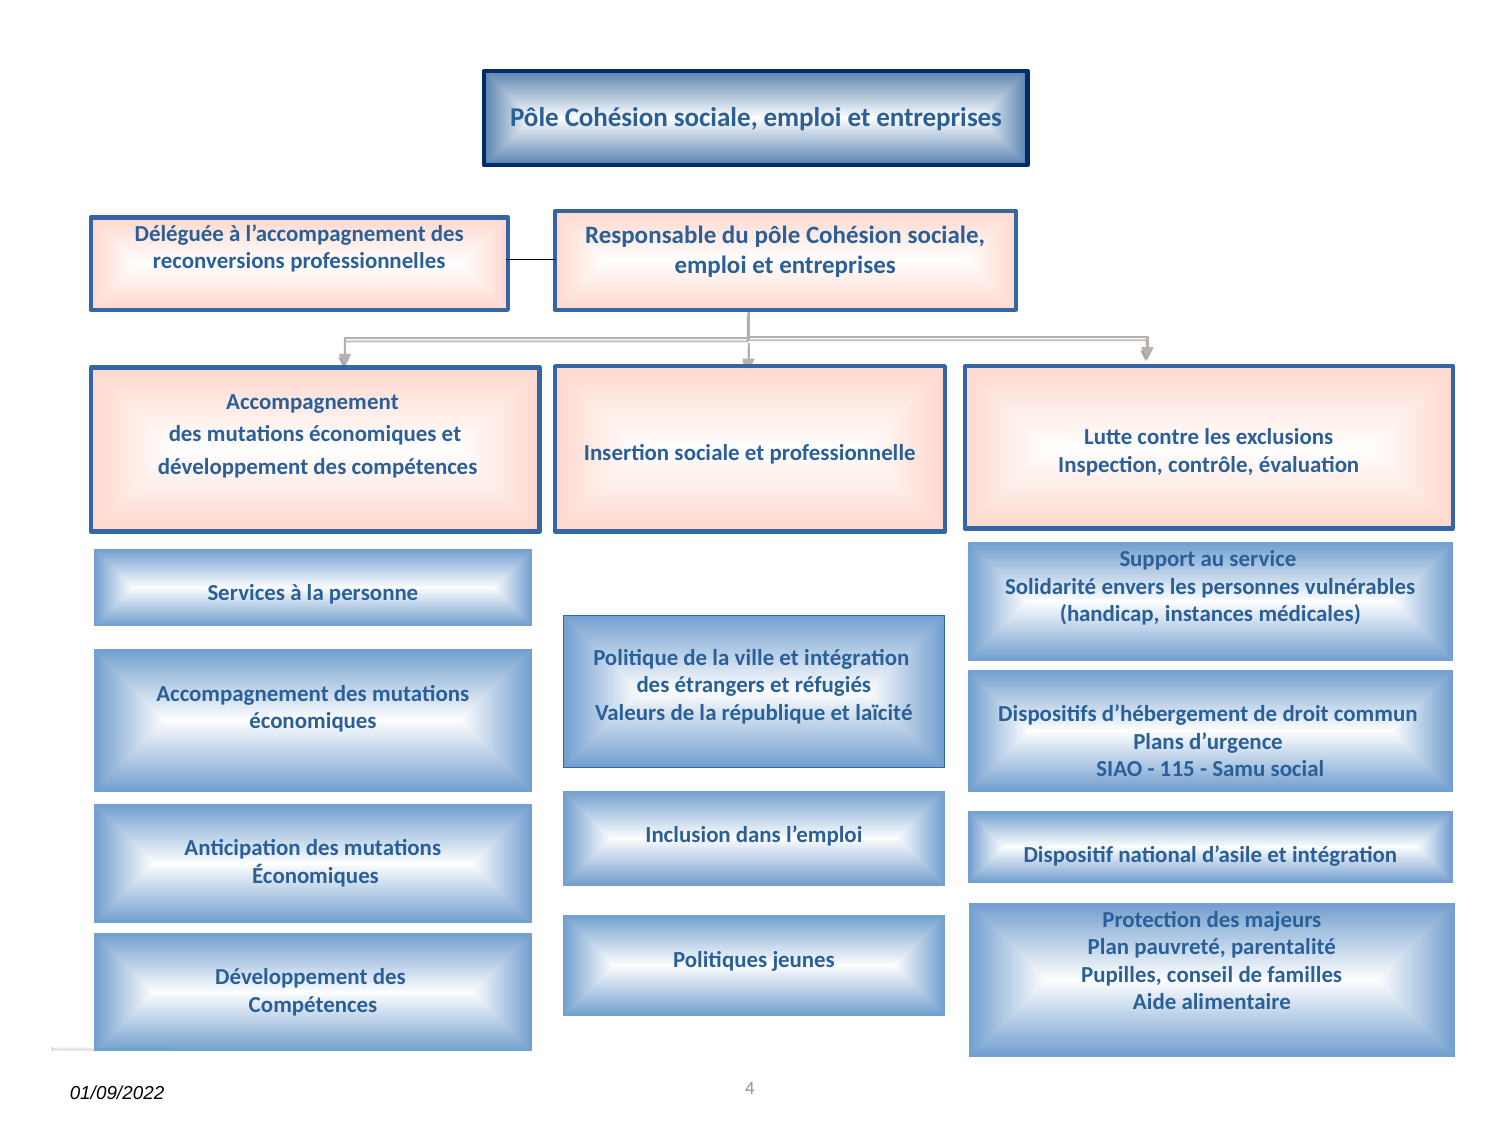

Pôle Cohésion sociale, emploi et entreprises
Responsable du pôle Cohésion sociale, emploi et entreprises
Déléguée à l’accompagnement des reconversions professionnelles
Insertion sociale et professionnelle
Lutte contre les exclusions
Inspection, contrôle, évaluation
Accompagnement
des mutations économiques et
 développement des compétences
Support au service
Solidarité envers les personnes vulnérables (handicap, instances médicales)
Services à la personne
Politique de la ville et intégration
des étrangers et réfugiés
Valeurs de la république et laïcité
Accompagnement des mutations économiques
Dispositifs d’hébergement de droit commun
Plans d’urgence
SIAO - 115 - Samu social
Inclusion dans l’emploi
Anticipation des mutations
 Économiques
Dispositif national d’asile et intégration
Protection des majeurs
Plan pauvreté, parentalité
Pupilles, conseil de familles
Aide alimentaire
Politiques jeunes
Développement des
Compétences
01/09/2022